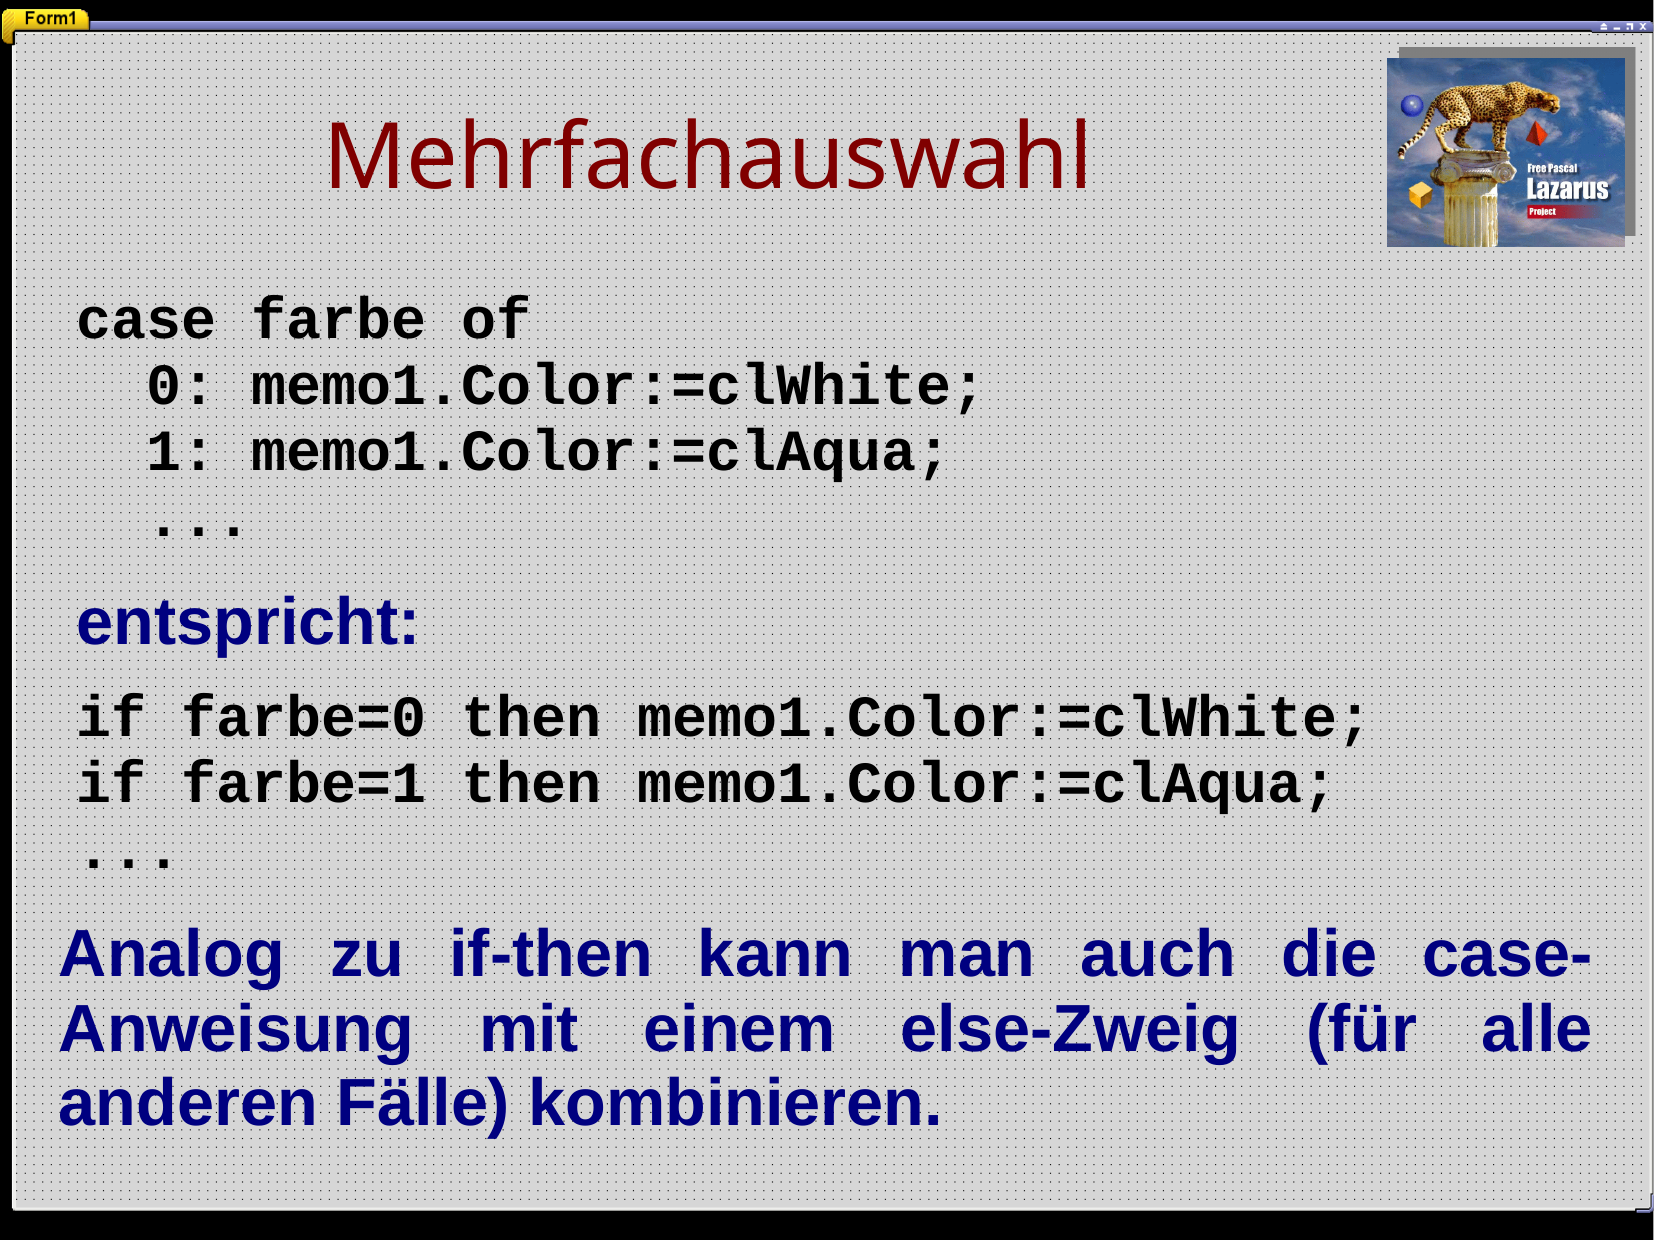

# Mehrfachauswahl
case farbe of
 0: memo1.Color:=clWhite;
 1: memo1.Color:=clAqua;
 ...
entspricht:
if farbe=0 then memo1.Color:=clWhite;
if farbe=1 then memo1.Color:=clAqua;
...
Analog zu if-then kann man auch die case-Anweisung mit einem else-Zweig (für alle anderen Fälle) kombinieren.